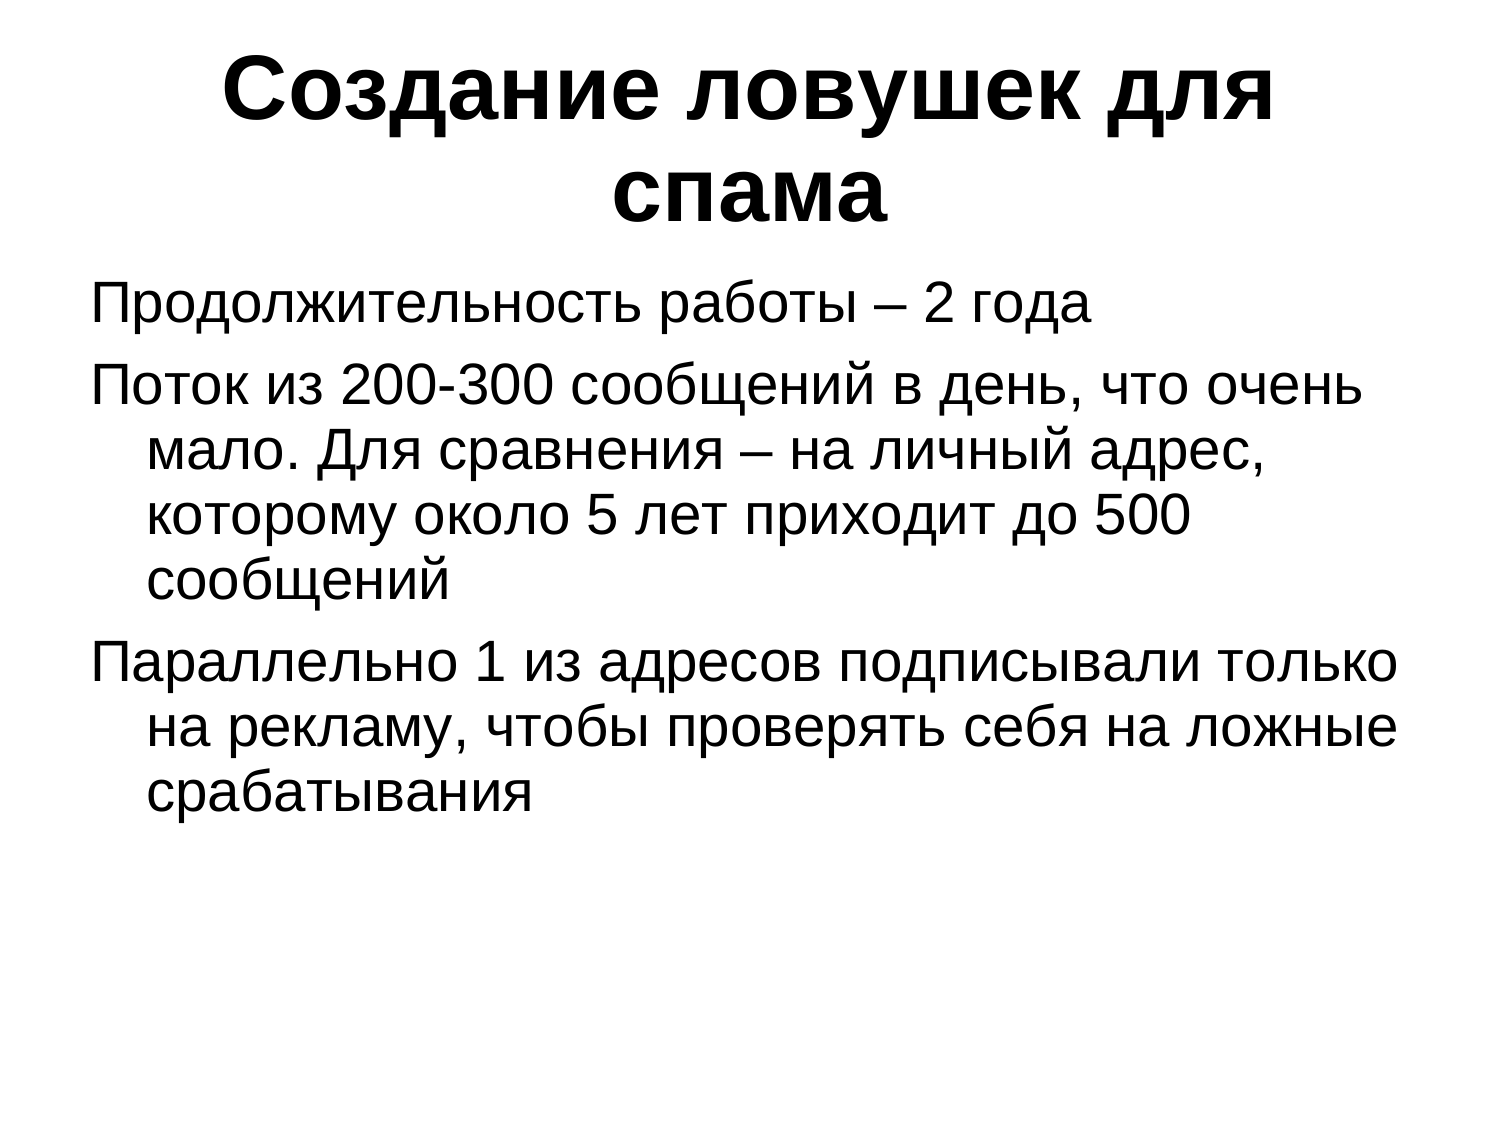

# Создание ловушек для спама
Продолжительность работы – 2 года
Поток из 200-300 сообщений в день, что очень мало. Для сравнения – на личный адрес, которому около 5 лет приходит до 500 сообщений
Параллельно 1 из адресов подписывали только на рекламу, чтобы проверять себя на ложные срабатывания